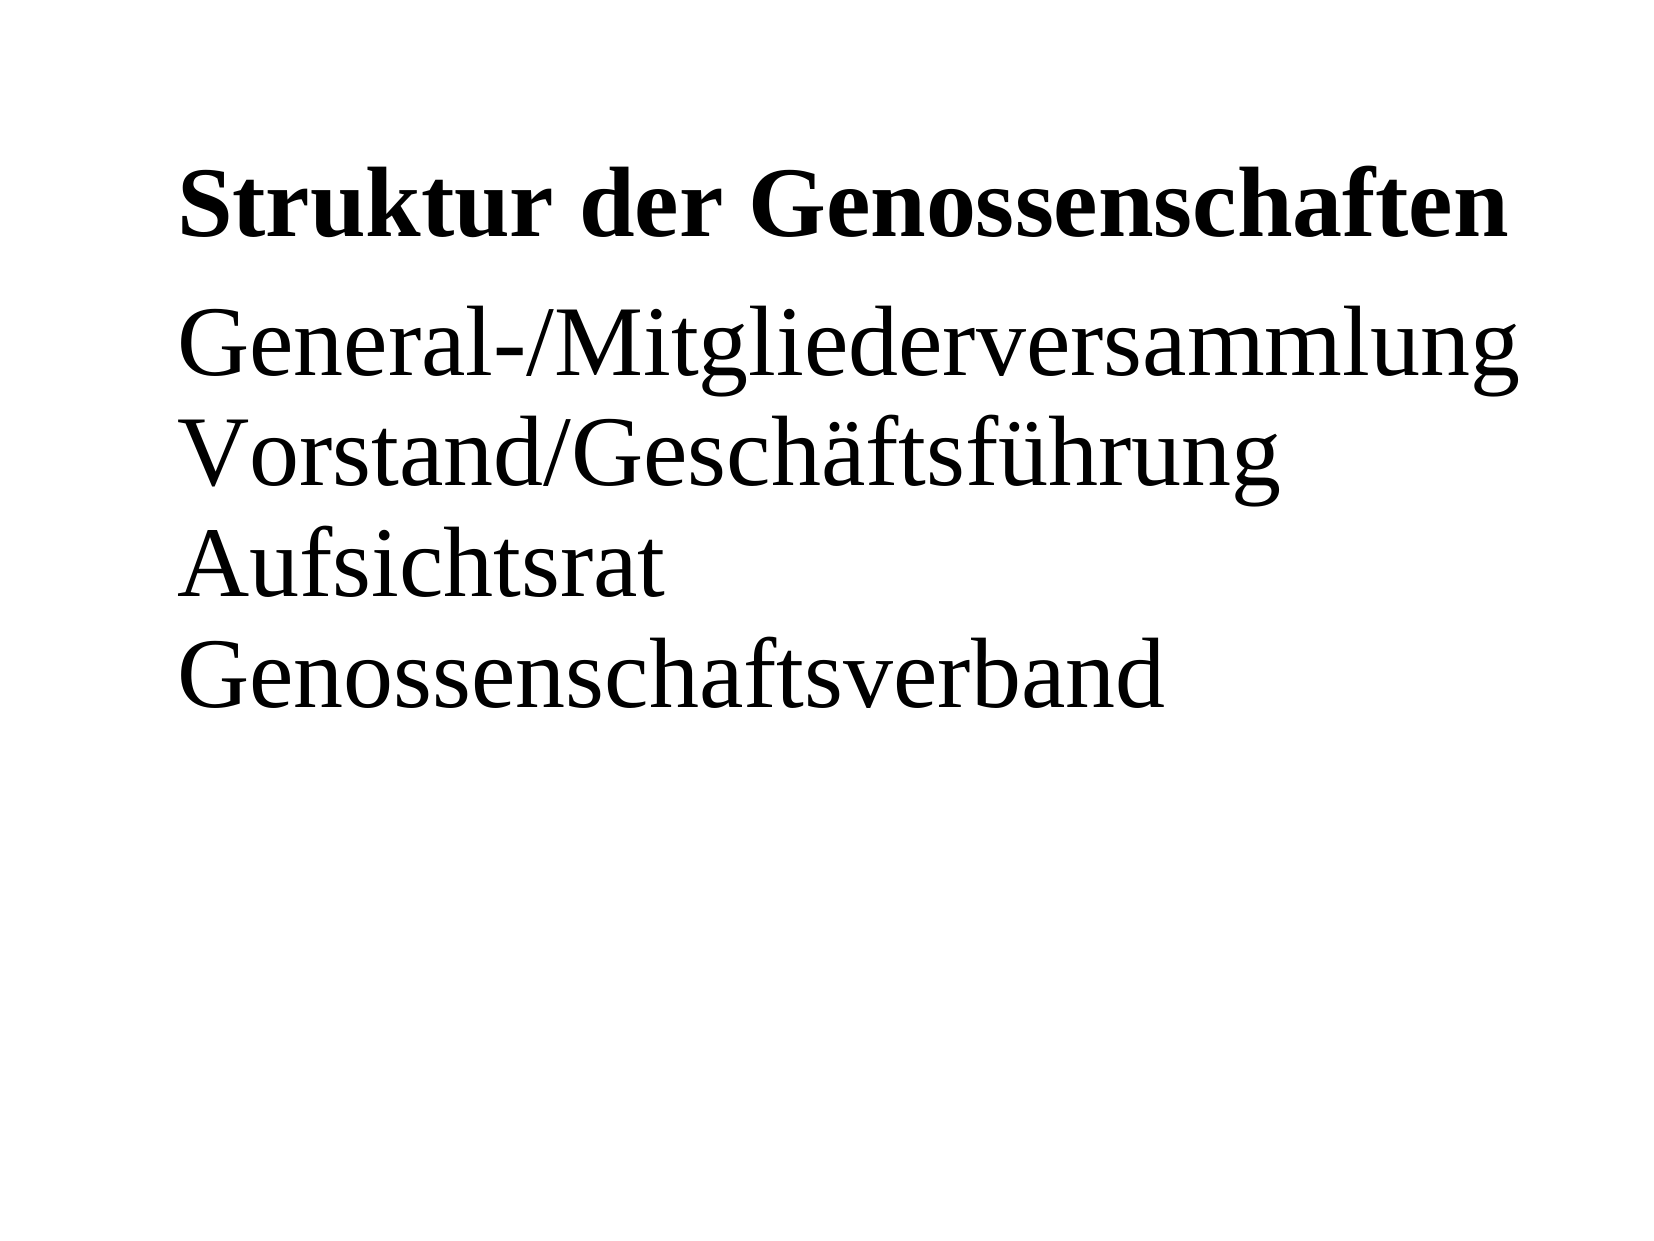

Struktur der Genossenschaften
General-/Mitgliederversammlung
Vorstand/Geschäftsführung
Aufsichtsrat
Genossenschaftsverband